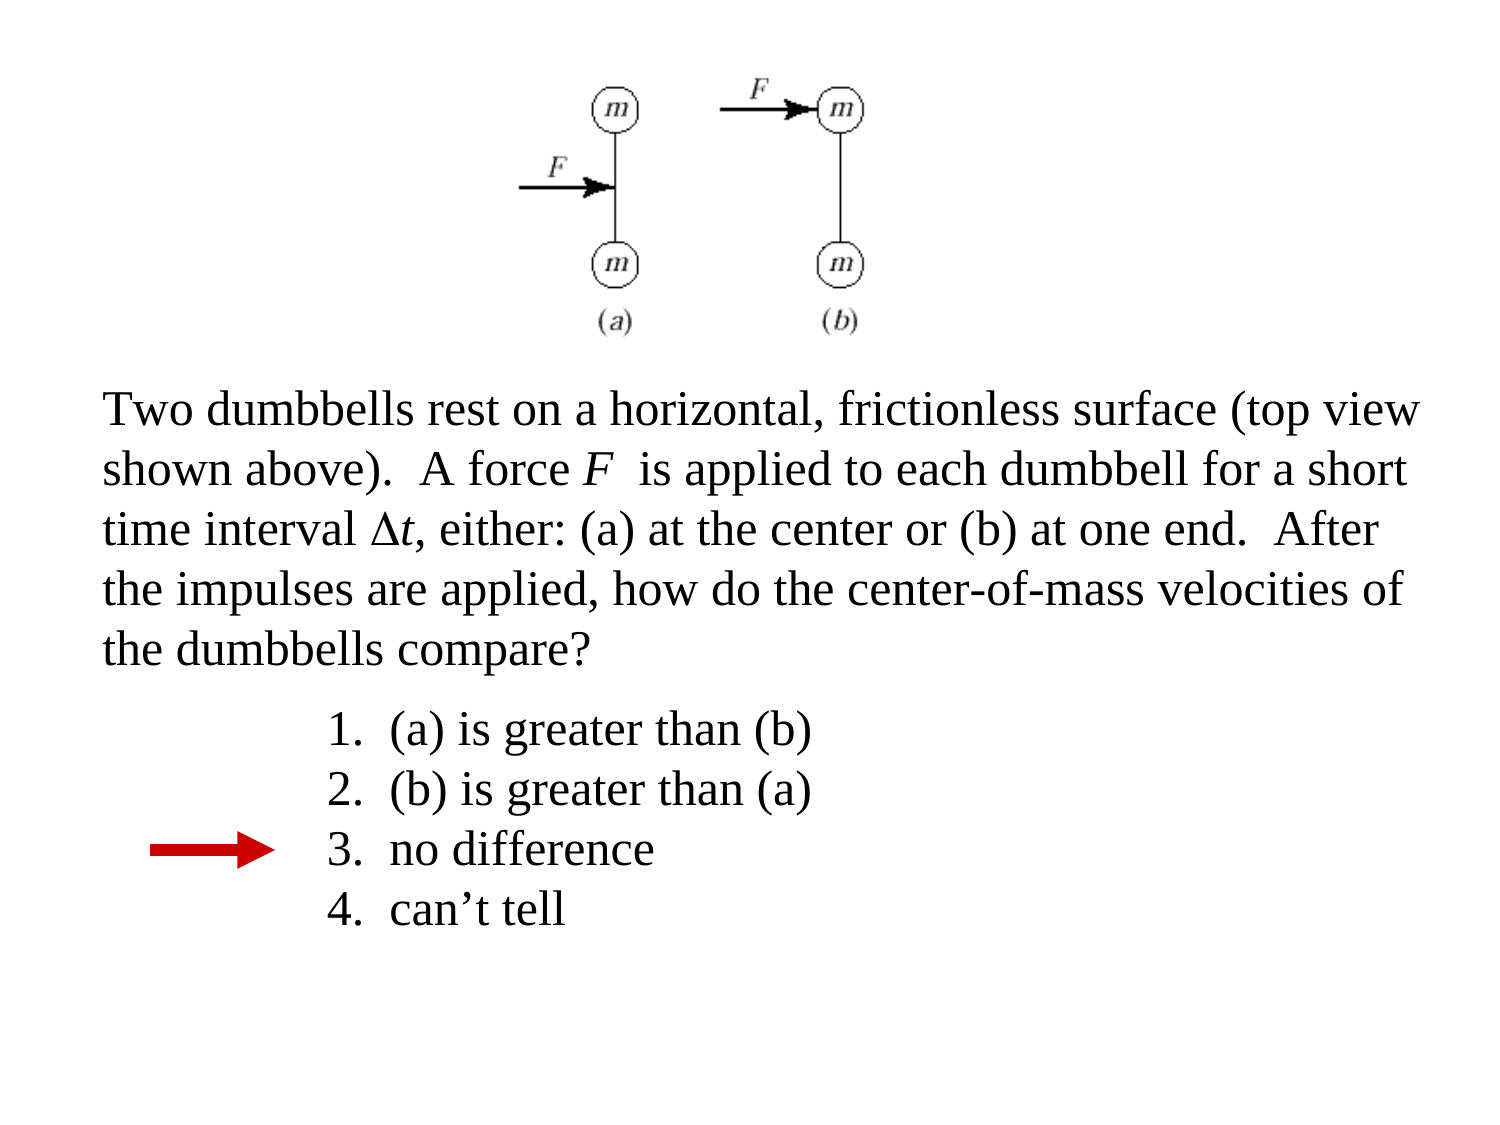

Two dumbbells rest on a horizontal, frictionless surface (top view shown above). A force F is applied to each dumbbell for a short time interval Δt, either: (a) at the center or (b) at one end. After the impulses are applied, how do the center-of-mass velocities of the dumbbells compare?
	1. (a) is greater than (b)
2. (b) is greater than (a)
3. no difference
4. can’t tell